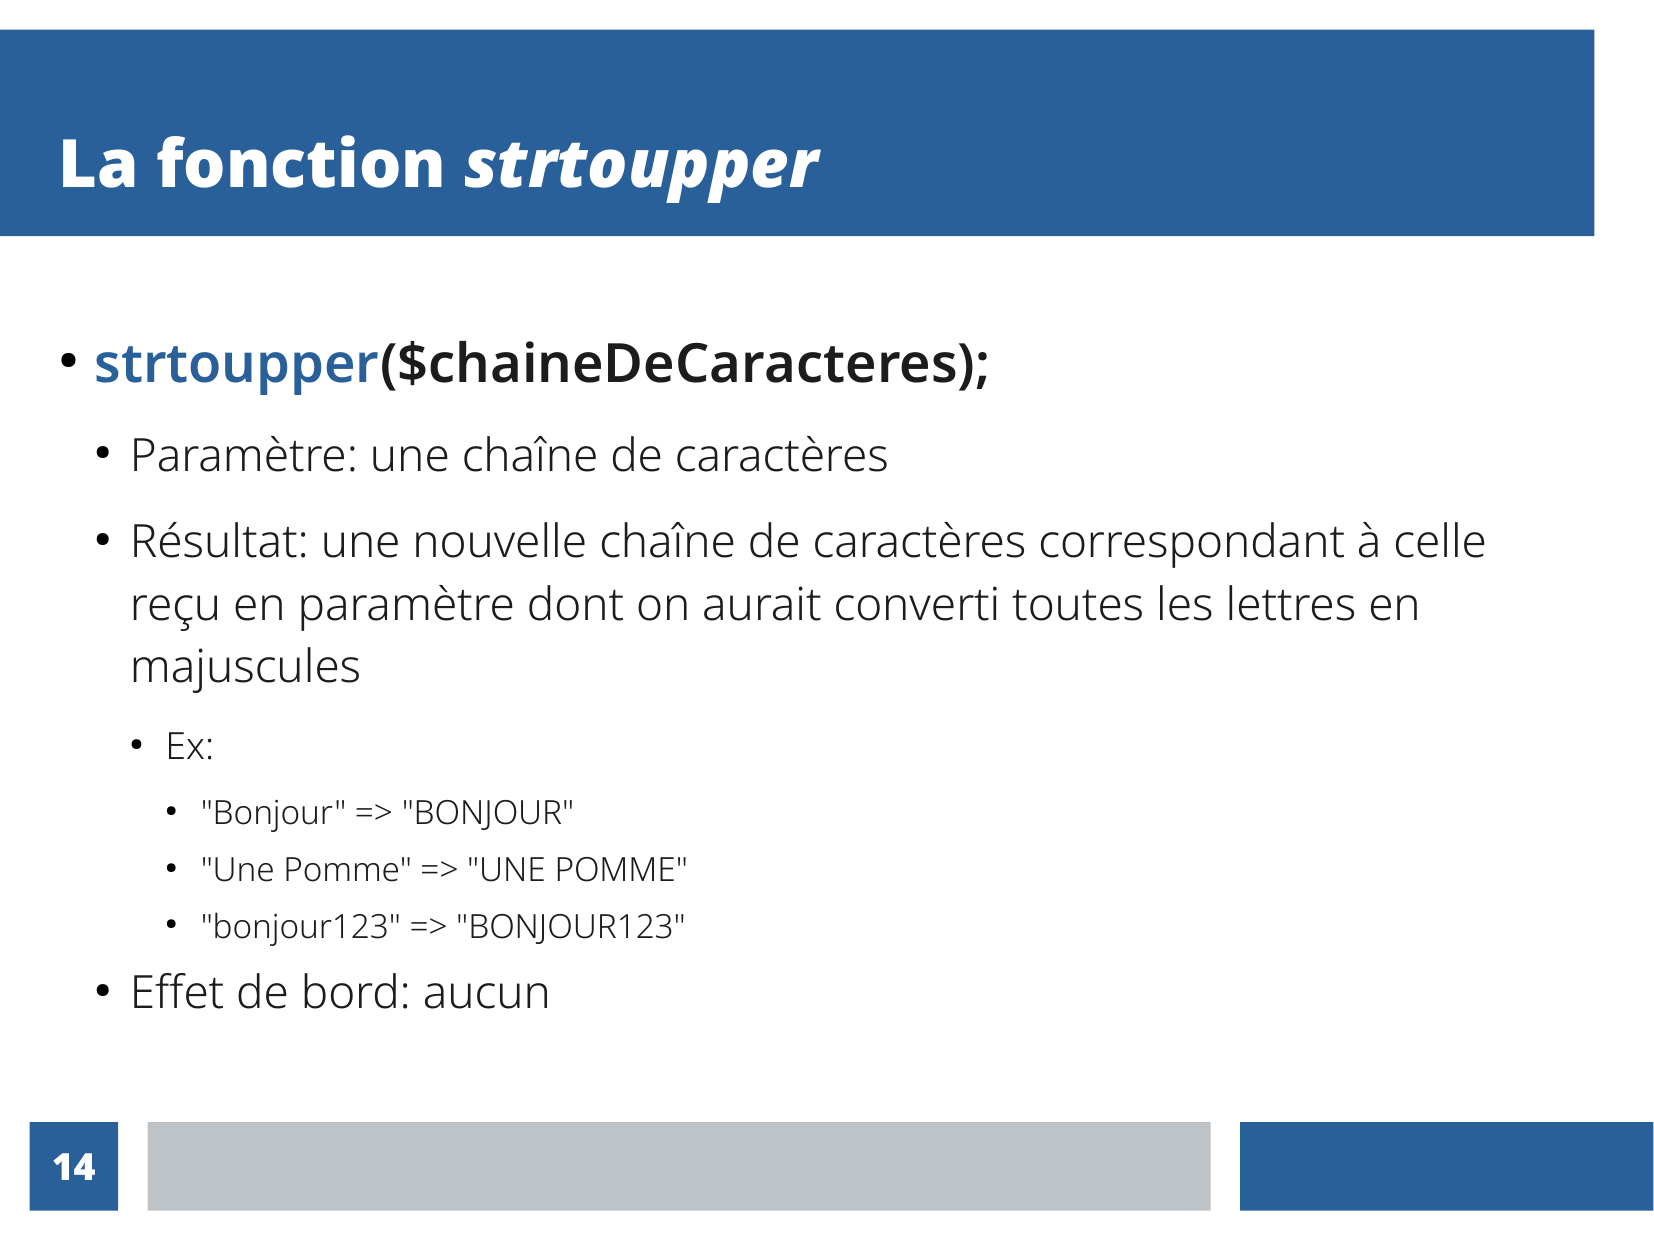

# La fonction strtoupper
strtoupper($chaineDeCaracteres);
Paramètre: une chaîne de caractères
Résultat: une nouvelle chaîne de caractères correspondant à celle reçu en paramètre dont on aurait converti toutes les lettres en majuscules
Ex:
"Bonjour" => "BONJOUR"
"Une Pomme" => "UNE POMME"
"bonjour123" => "BONJOUR123"
Effet de bord: aucun
14